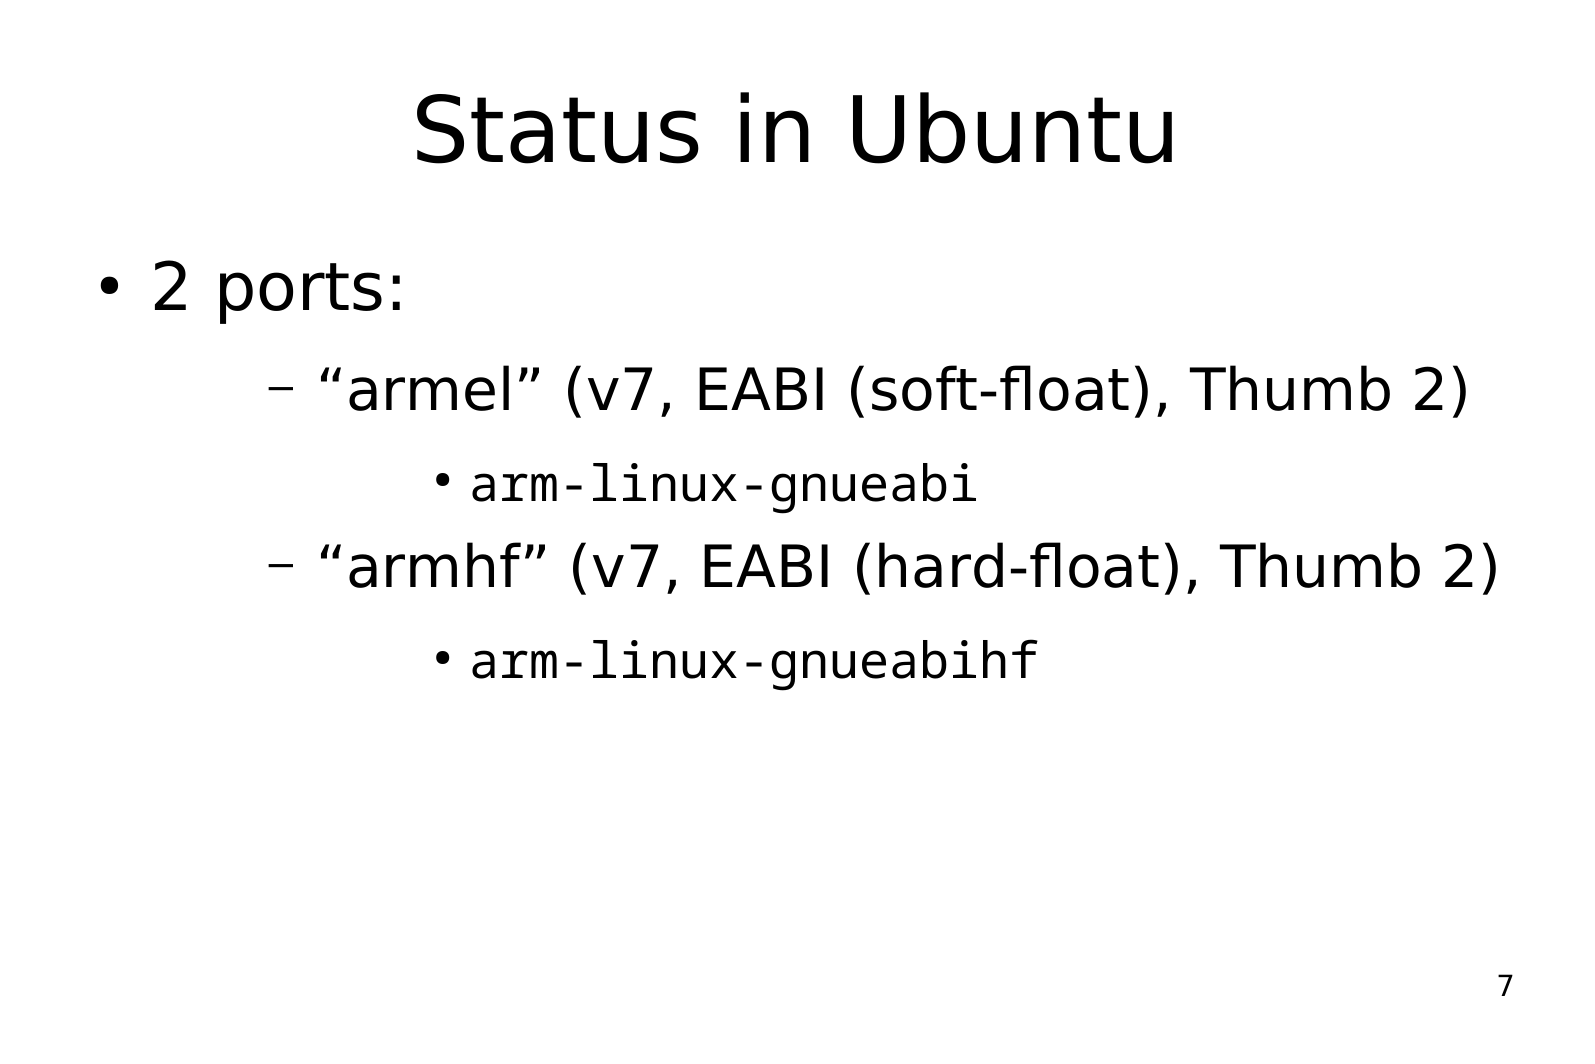

# Status in Ubuntu
2 ports:
“armel” (v7, EABI (soft-float), Thumb 2)
arm-linux-gnueabi
“armhf” (v7, EABI (hard-float), Thumb 2)
arm-linux-gnueabihf
7